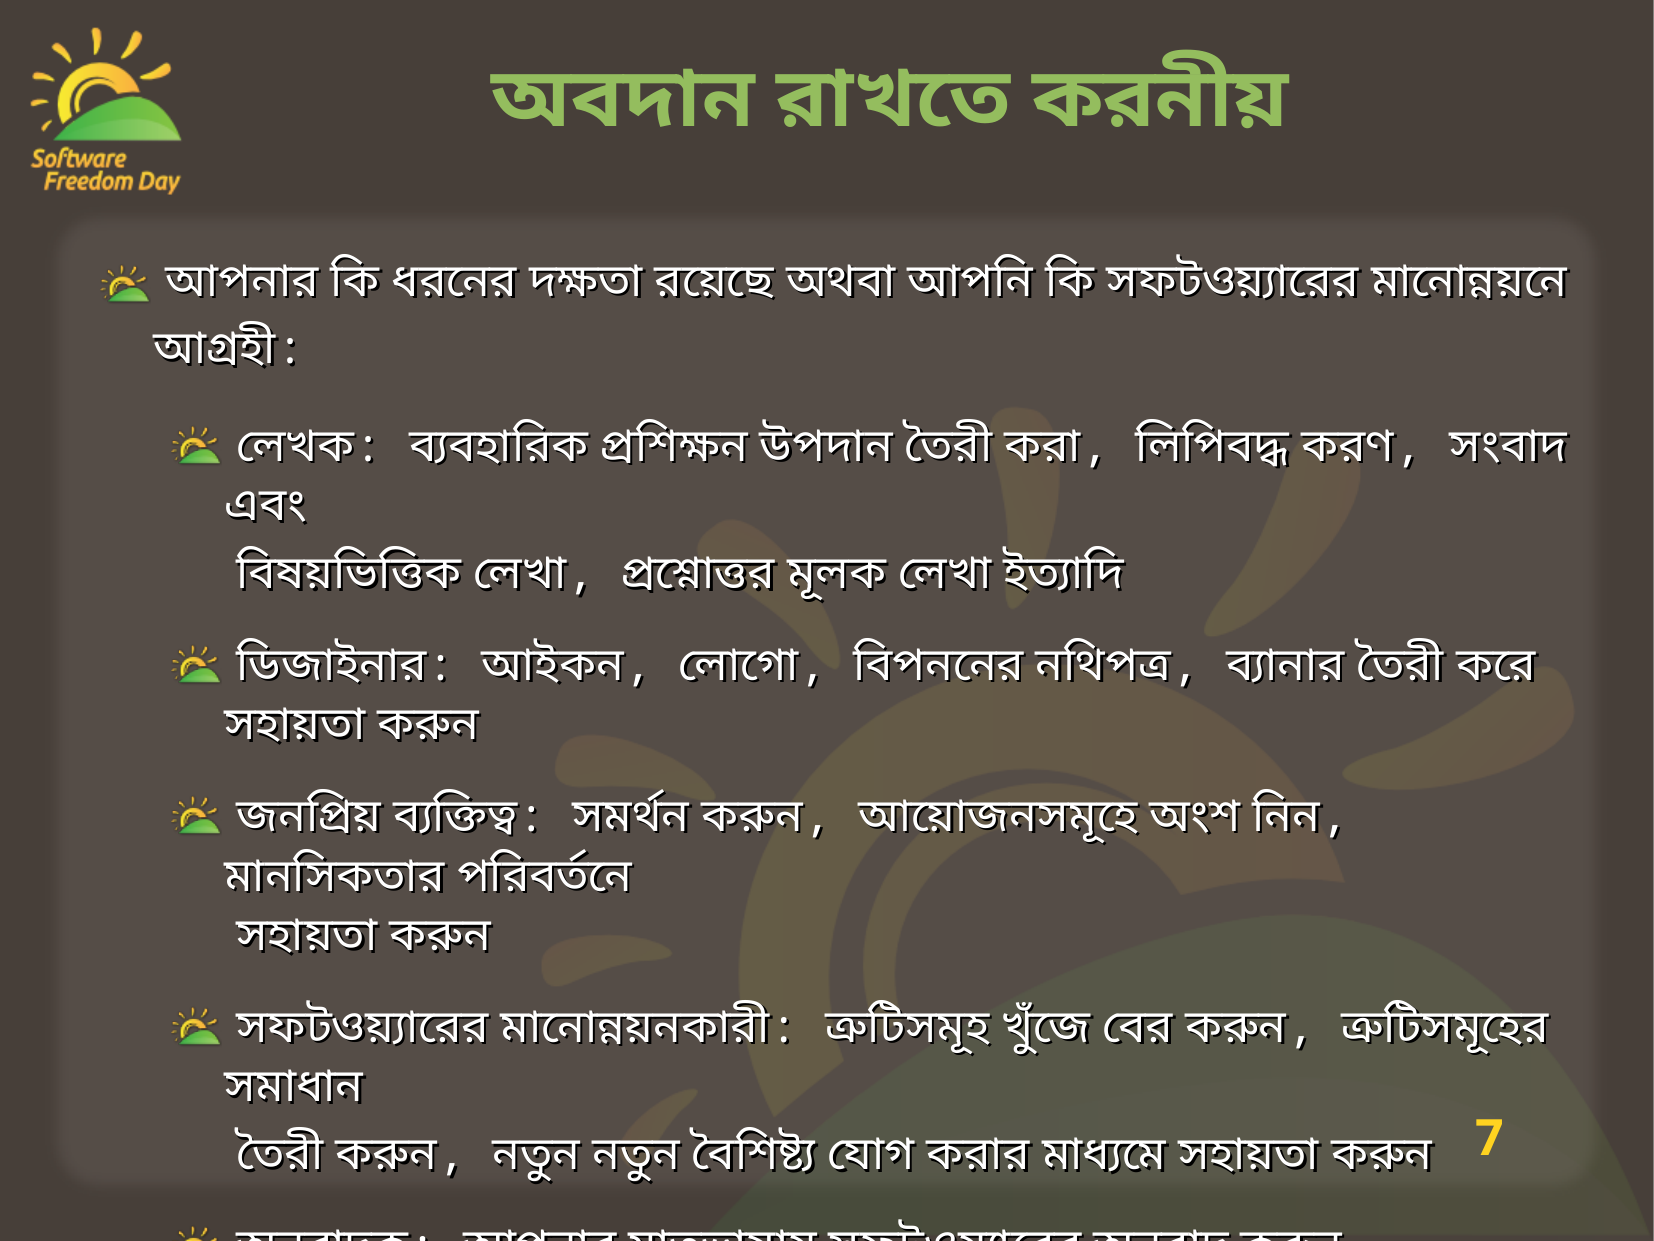

# অবদান রাখতে করনীয়
 আপনার কি ধরনের দক্ষতা রয়েছে অথবা আপনি কি সফটওয়্যারের মানোন্নয়নে আগ্রহী:
 লেখক: ব্যবহারিক প্রশিক্ষন উপদান তৈরী করা, লিপিবদ্ধ করণ, সংবাদ এবং
 বিষয়ভিত্তিক লেখা, প্রশ্নোত্তর মূলক লেখা ইত্যাদি
 ডিজাইনার: আইকন, লোগো, বিপননের নথিপত্র, ব্যানার তৈরী করে সহায়তা করুন
 জনপ্রিয় ব্যক্তিত্ব: সমর্থন করুন, আয়োজনসমূহে অংশ নিন, মানসিকতার পরিবর্তনে
 সহায়তা করুন
 সফটওয়্যারের মানোন্নয়নকারী: ত্রুটিসমূহ খুঁজে বের করুন, ত্রুটিসমূহের সমাধান
 তৈরী করুন, নতুন নতুন বৈশিষ্ট্য যোগ করার মাধ্যমে সহায়তা করুন
 অনুবাদক: আপনার মাতৃভাষায় সফটওয়্যারের অনুবাদ করুন
 আন্তর্জালিক প্রশাসক অথবা মানোন্নয়নকারী: আন্তর্জালিক পৃষ্ঠাসমূহের মানোন্নয়ন,
 রক্ষনাবেক্ষন, প্রশাসকের ভূমিকা পালন